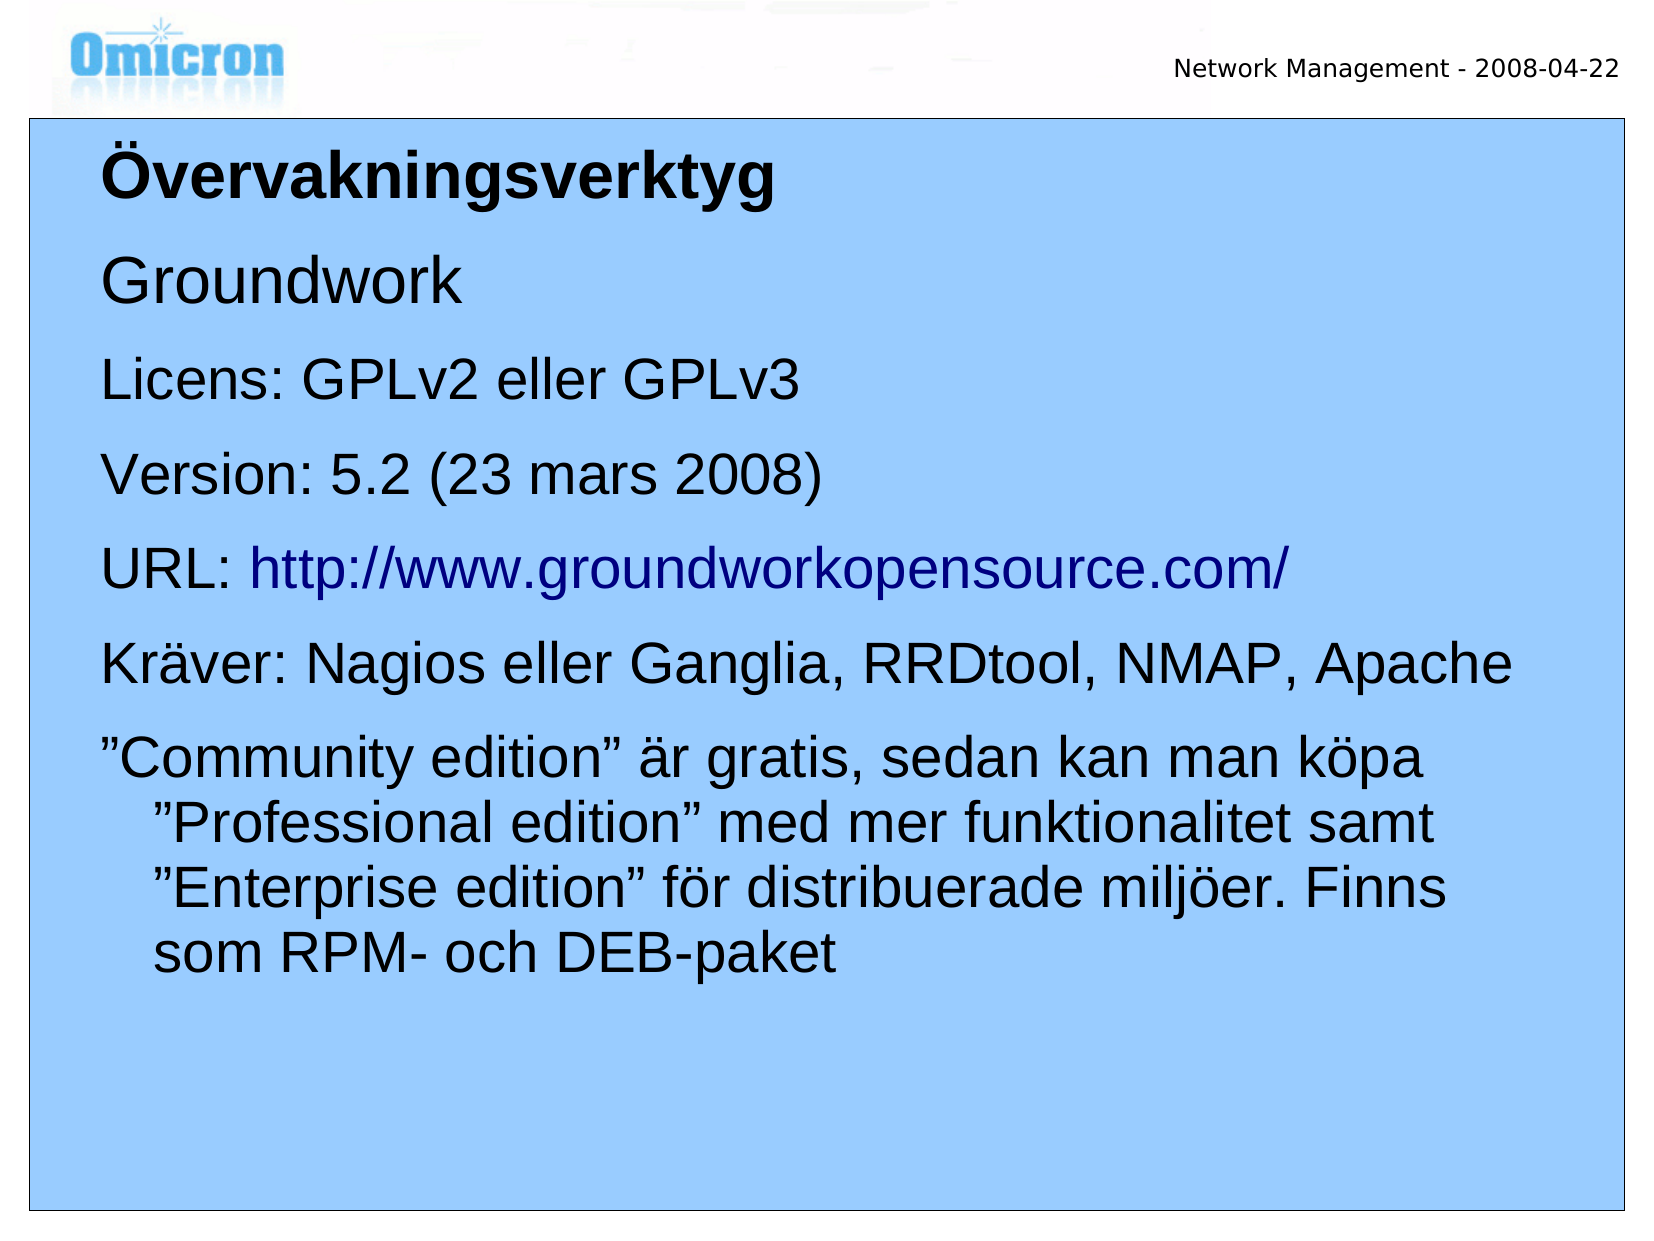

Network Management - 2008-04-22
Övervakningsverktyg
Groundwork
Licens: GPLv2 eller GPLv3
Version: 5.2 (23 mars 2008)
URL: http://www.groundworkopensource.com/
Kräver: Nagios eller Ganglia, RRDtool, NMAP, Apache
”Community edition” är gratis, sedan kan man köpa ”Professional edition” med mer funktionalitet samt ”Enterprise edition” för distribuerade miljöer. Finns som RPM- och DEB-paket
#